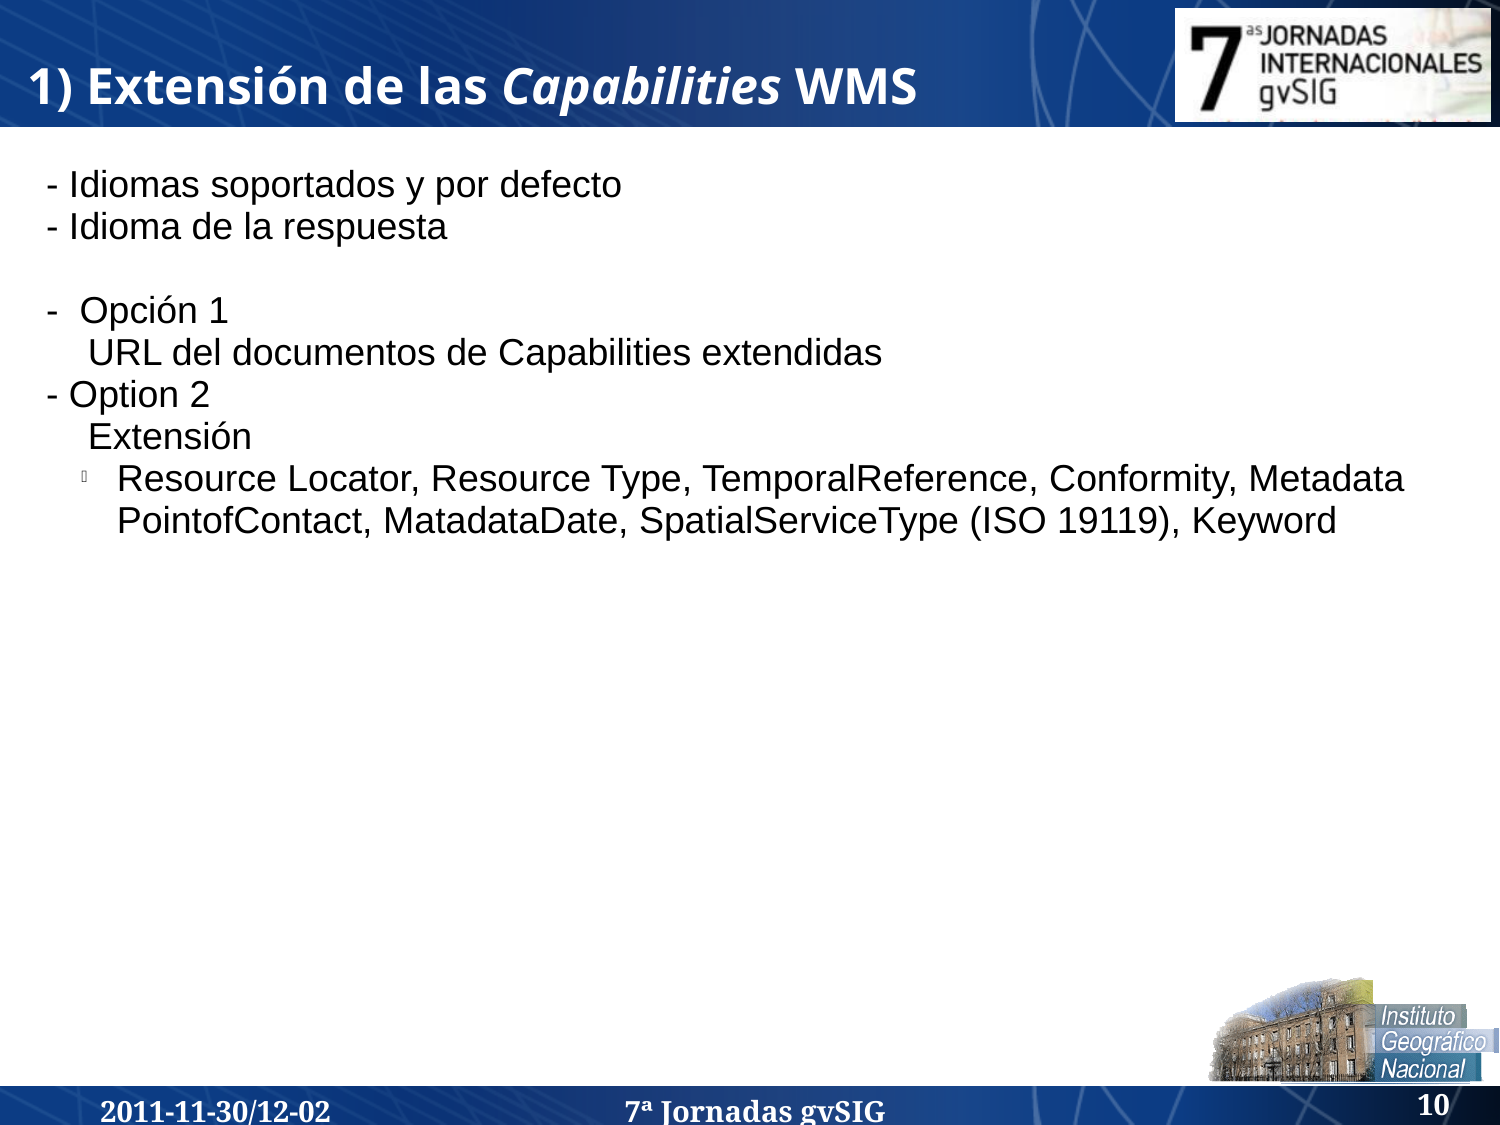

1) Extensión de las Capabilities WMS
- Idiomas soportados y por defecto
- Idioma de la respuesta
- Opción 1
 URL del documentos de Capabilities extendidas
- Option 2
 Extensión
Resource Locator, Resource Type, TemporalReference, Conformity, Metadata PointofContact, MatadataDate, SpatialServiceType (ISO 19119), Keyword